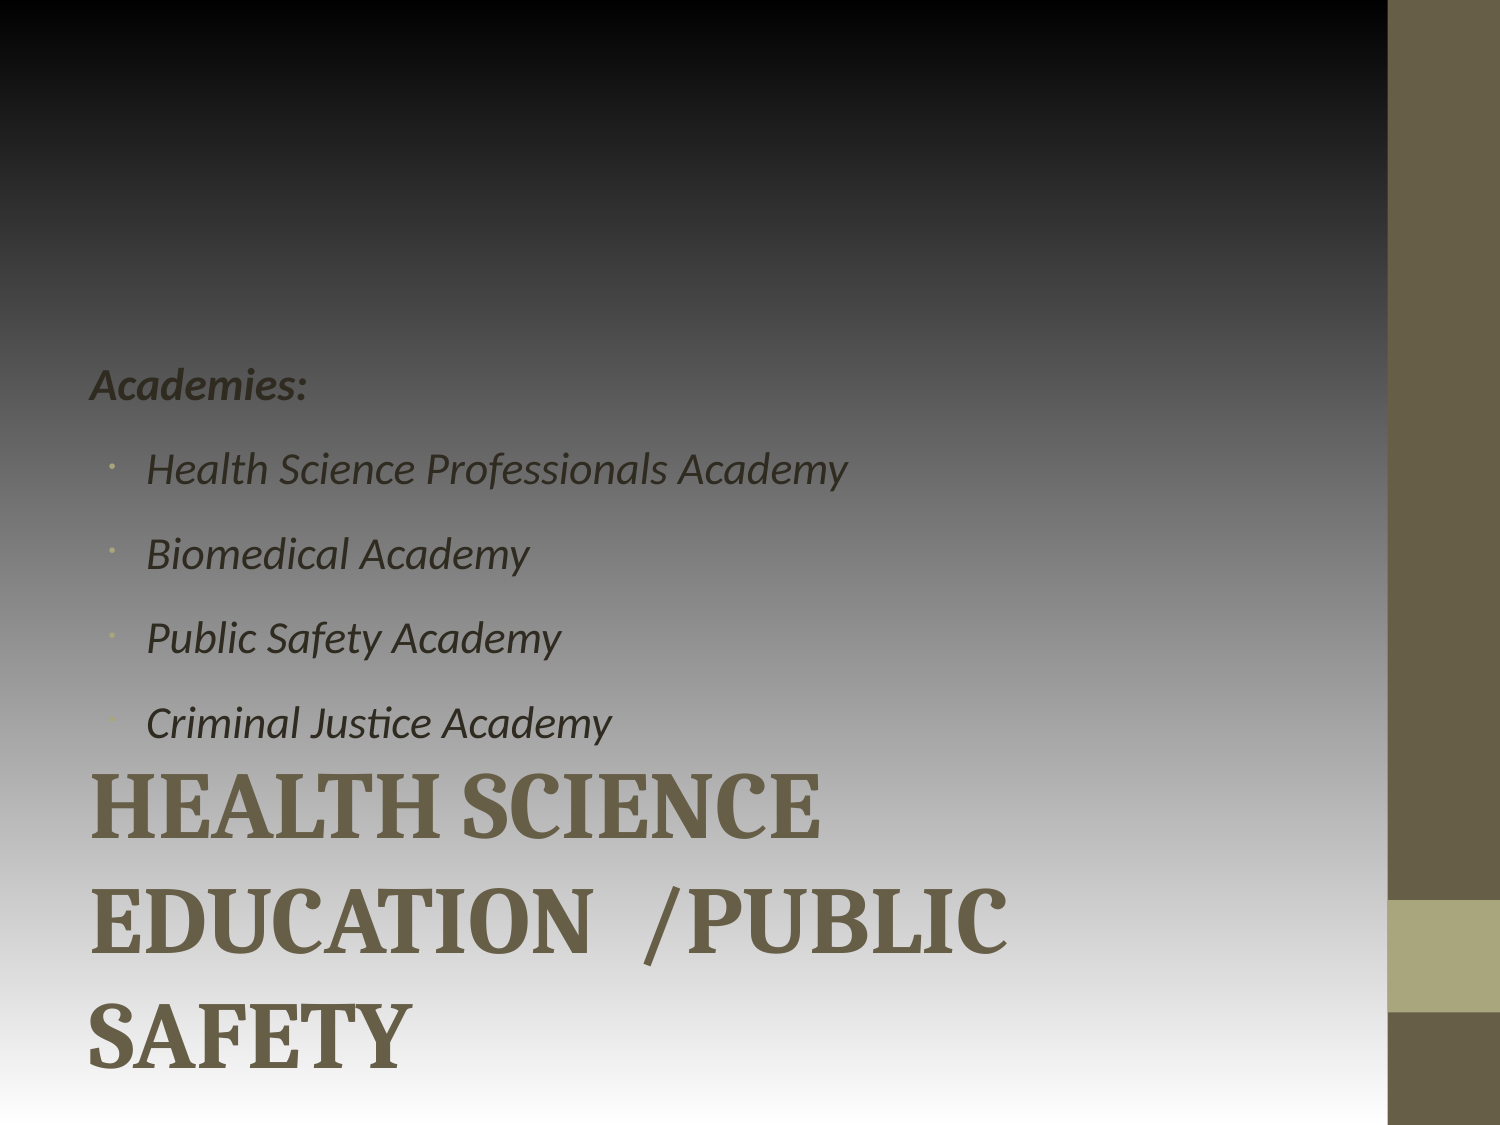

# HEALTH SCIENCE EDUCATION /PUBLIC SAFETY
Academies:
Health Science Professionals Academy
Biomedical Academy
Public Safety Academy
Criminal Justice Academy